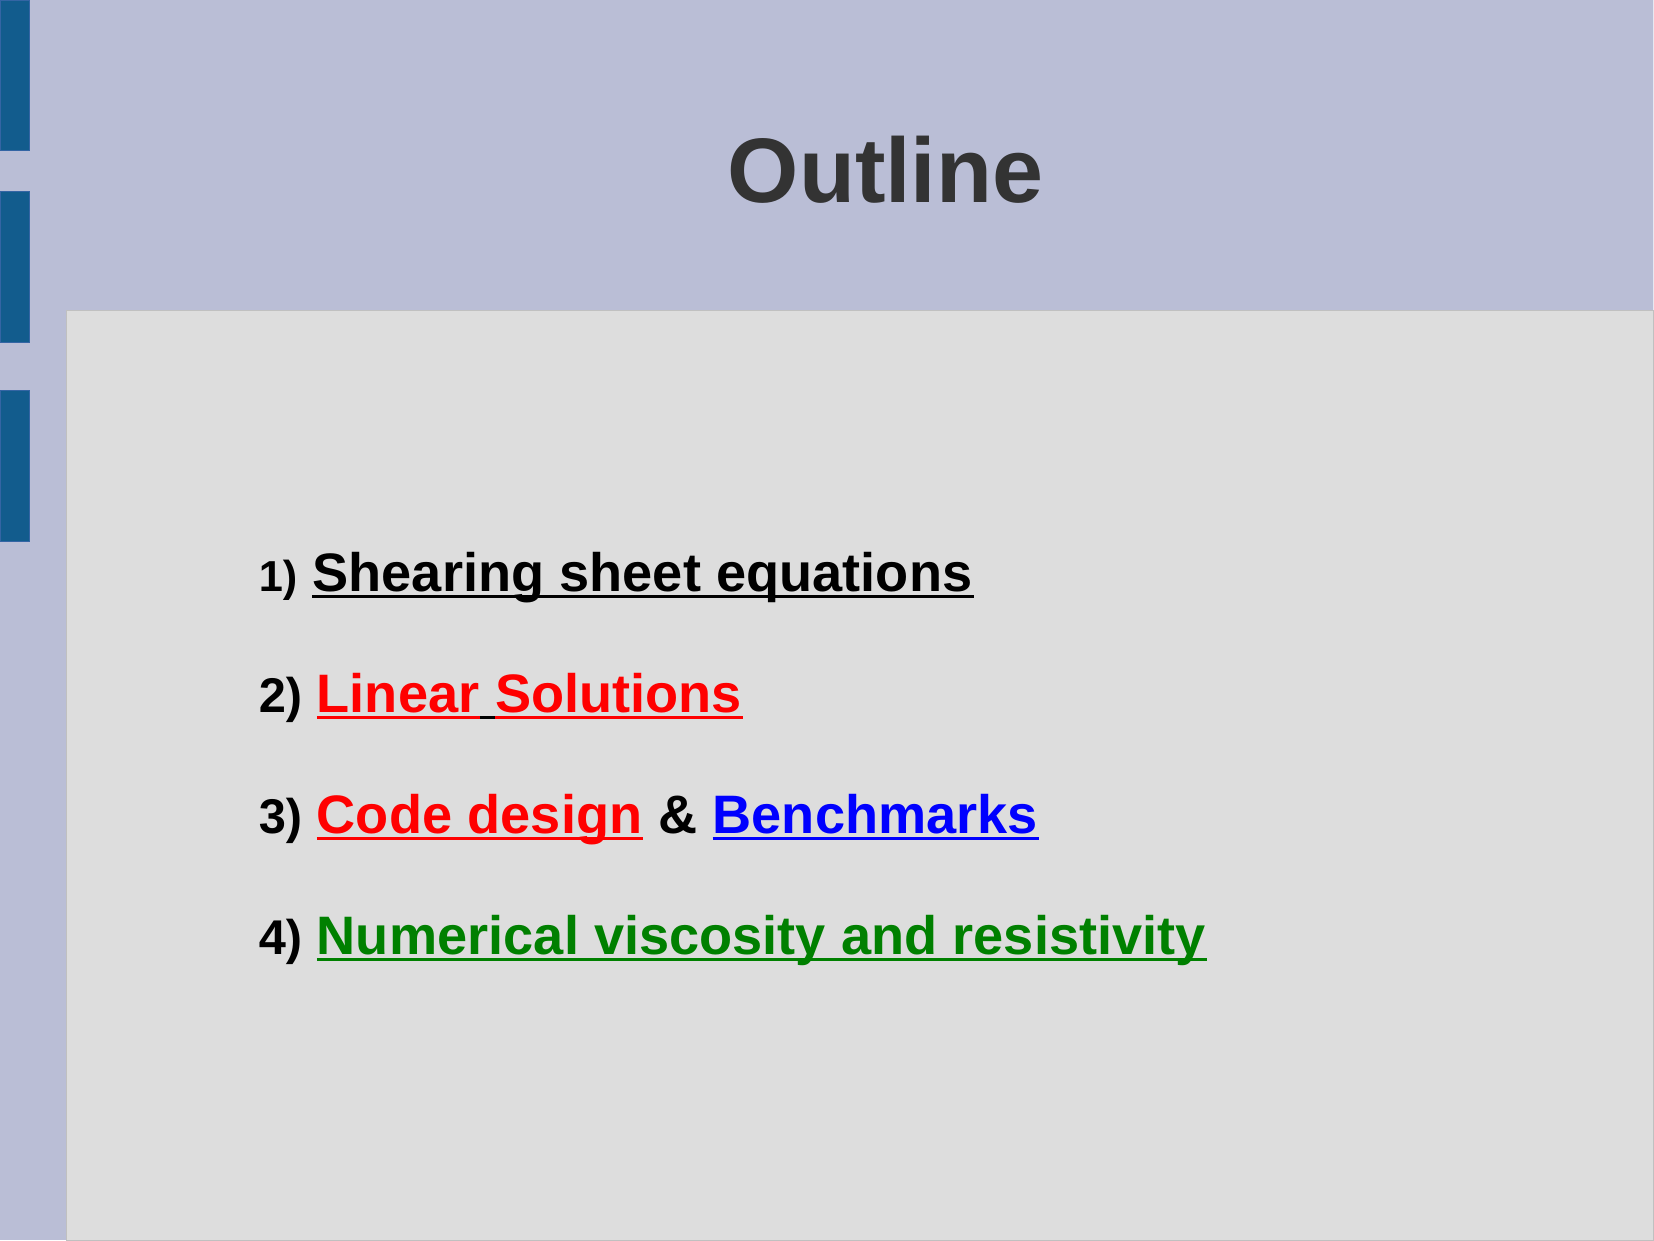

# Outline
 Shearing sheet equations
 Linear Solutions
 Code design & Benchmarks
 Numerical viscosity and resistivity